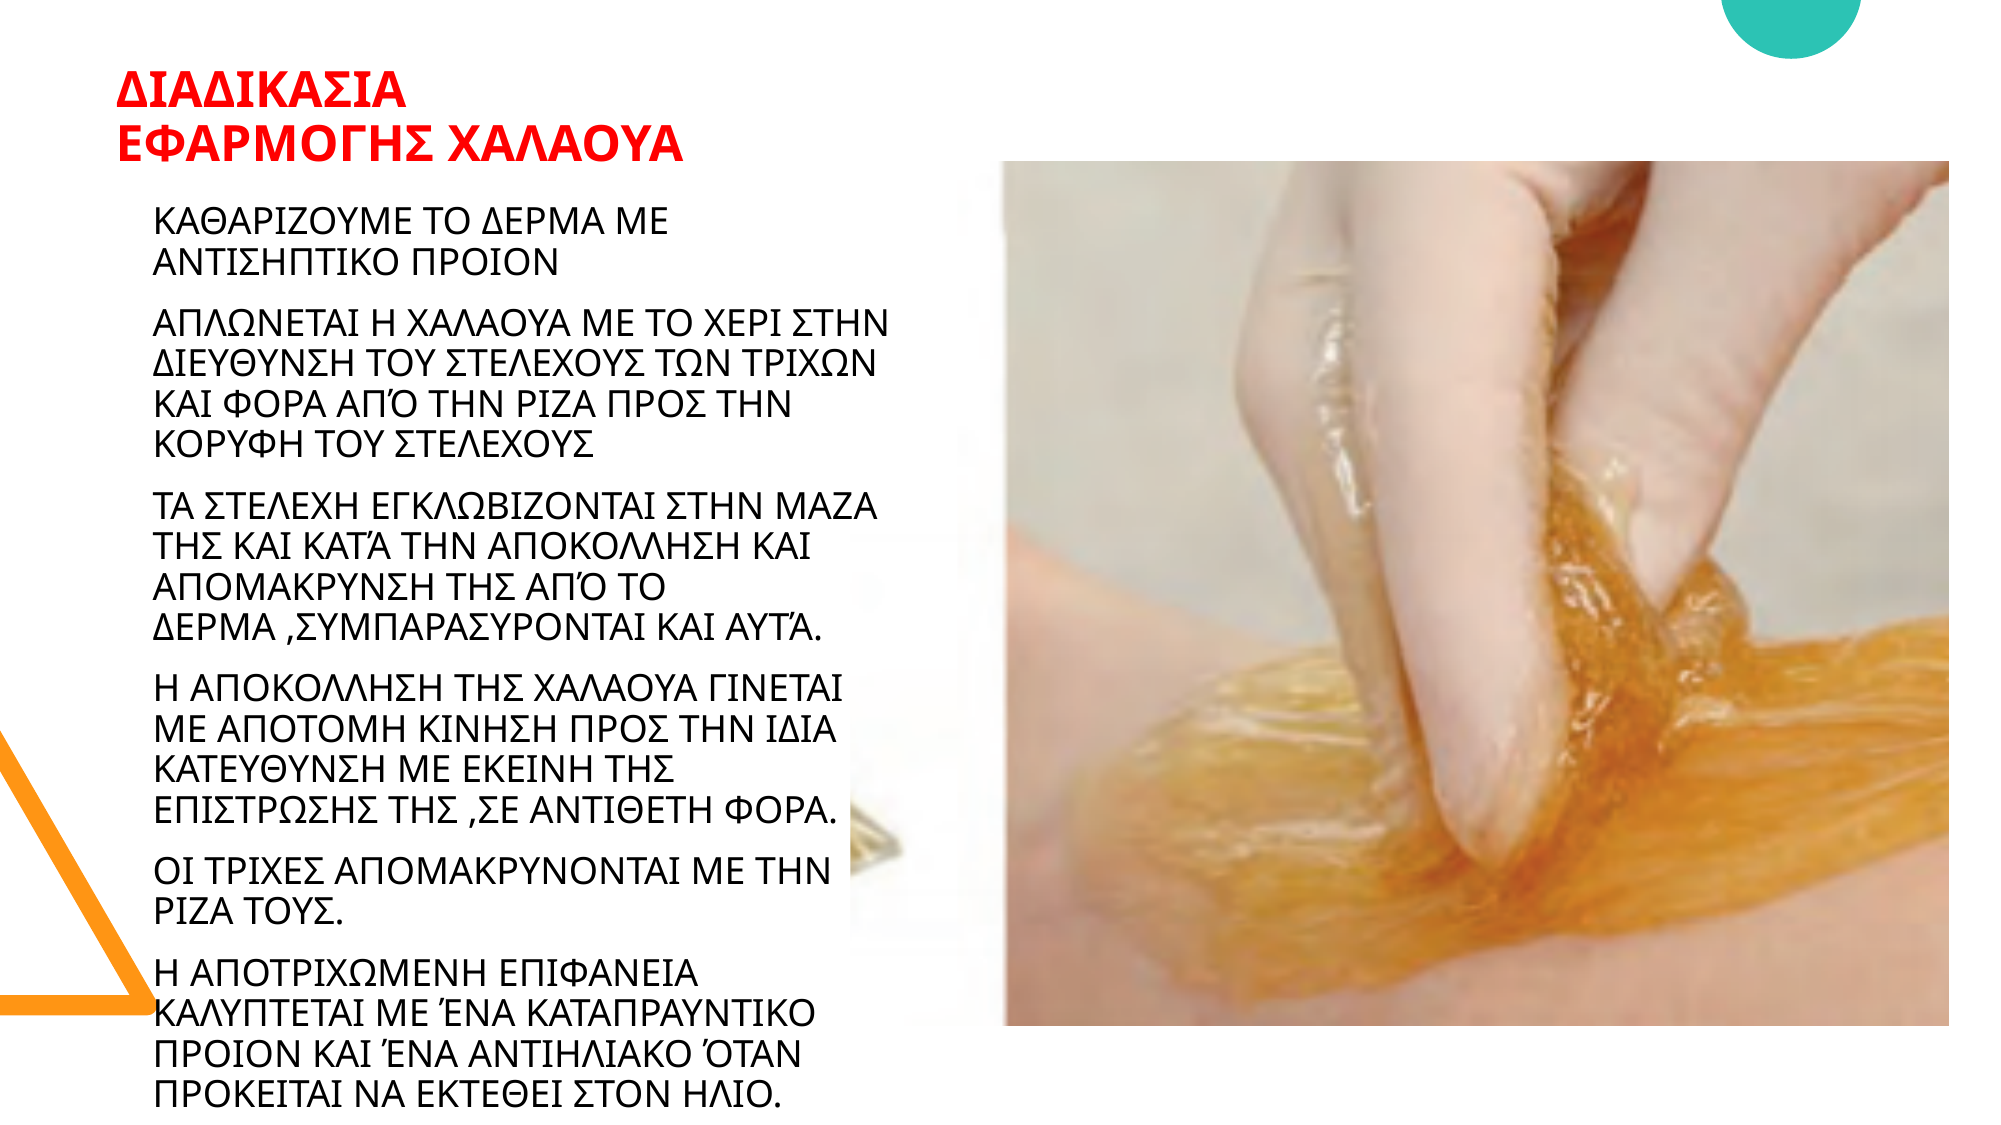

# ΔΙΑΔΙΚΑΣΙΑ ΕΦΑΡΜΟΓΗΣ ΧΑΛΑΟΥΑ
ΚΑΘΑΡΙΖΟΥΜΕ ΤΟ ΔΕΡΜΑ ΜΕ ΑΝΤΙΣΗΠΤΙΚΟ ΠΡΟΙΟΝ
ΑΠΛΩΝΕΤΑΙ Η ΧΑΛΑΟΥΑ ΜΕ ΤΟ ΧΕΡΙ ΣΤΗΝ ΔΙΕΥΘΥΝΣΗ ΤΟΥ ΣΤΕΛΕΧΟΥΣ ΤΩΝ ΤΡΙΧΩΝ ΚΑΙ ΦΟΡΑ ΑΠΌ ΤΗΝ ΡΙΖΑ ΠΡΟΣ ΤΗΝ ΚΟΡΥΦΗ ΤΟΥ ΣΤΕΛΕΧΟΥΣ
ΤΑ ΣΤΕΛΕΧΗ ΕΓΚΛΩΒΙΖΟΝΤΑΙ ΣΤΗΝ ΜΑΖΑ ΤΗΣ ΚΑΙ ΚΑΤΆ ΤΗΝ ΑΠΟΚΟΛΛΗΣΗ ΚΑΙ ΑΠΟΜΑΚΡΥΝΣΗ ΤΗΣ ΑΠΌ ΤΟ ΔΕΡΜΑ ,ΣΥΜΠΑΡΑΣΥΡΟΝΤΑΙ ΚΑΙ ΑΥΤΆ.
Η ΑΠΟΚΟΛΛΗΣΗ ΤΗΣ ΧΑΛΑΟΥΑ ΓΙΝΕΤΑΙ ΜΕ ΑΠΟΤΟΜΗ ΚΙΝΗΣΗ ΠΡΟΣ ΤΗΝ ΙΔΙΑ ΚΑΤΕΥΘΥΝΣΗ ΜΕ ΕΚΕΙΝΗ ΤΗΣ ΕΠΙΣΤΡΩΣΗΣ ΤΗΣ ,ΣΕ ΑΝΤΙΘΕΤΗ ΦΟΡΑ.
ΟΙ ΤΡΙΧΕΣ ΑΠΟΜΑΚΡΥΝΟΝΤΑΙ ΜΕ ΤΗΝ ΡΙΖΑ ΤΟΥΣ.
Η ΑΠΟΤΡΙΧΩΜΕΝΗ ΕΠΙΦΑΝΕΙΑ ΚΑΛΥΠΤΕΤΑΙ ΜΕ ΈΝΑ ΚΑΤΑΠΡΑΥΝΤΙΚΟ ΠΡΟΙΟΝ ΚΑΙ ΈΝΑ ΑΝΤΙΗΛΙΑΚΟ ΌΤΑΝ ΠΡΟΚΕΙΤΑΙ ΝΑ ΕΚΤΕΘΕΙ ΣΤΟΝ ΗΛΙΟ.